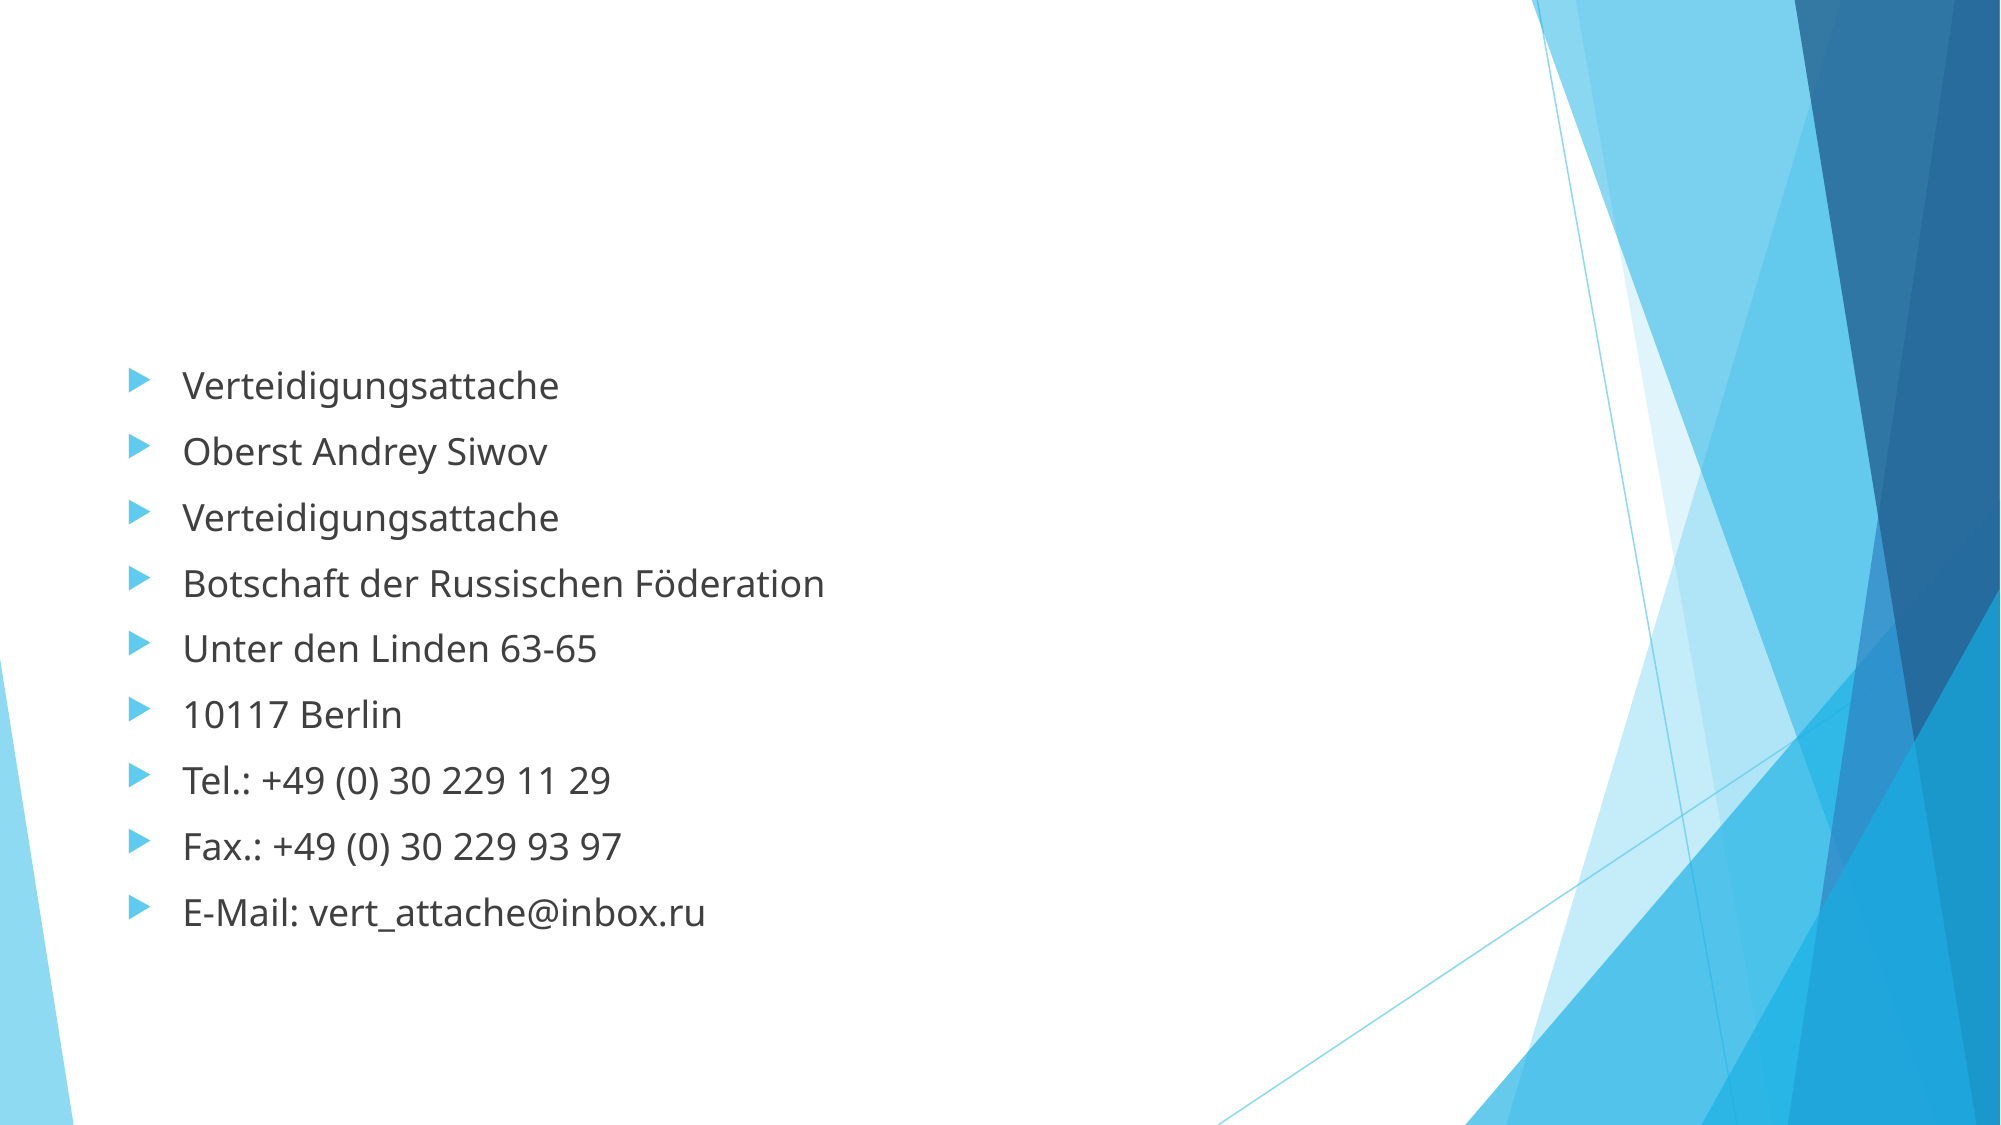

#
Verteidigungsattache
Oberst Andrey Siwov
Verteidigungsattache
Botschaft der Russischen Föderation
Unter den Linden 63-65
10117 Berlin
Tel.: +49 (0) 30 229 11 29
Fax.: +49 (0) 30 229 93 97
E-Mail: vert_attache@inbox.ru